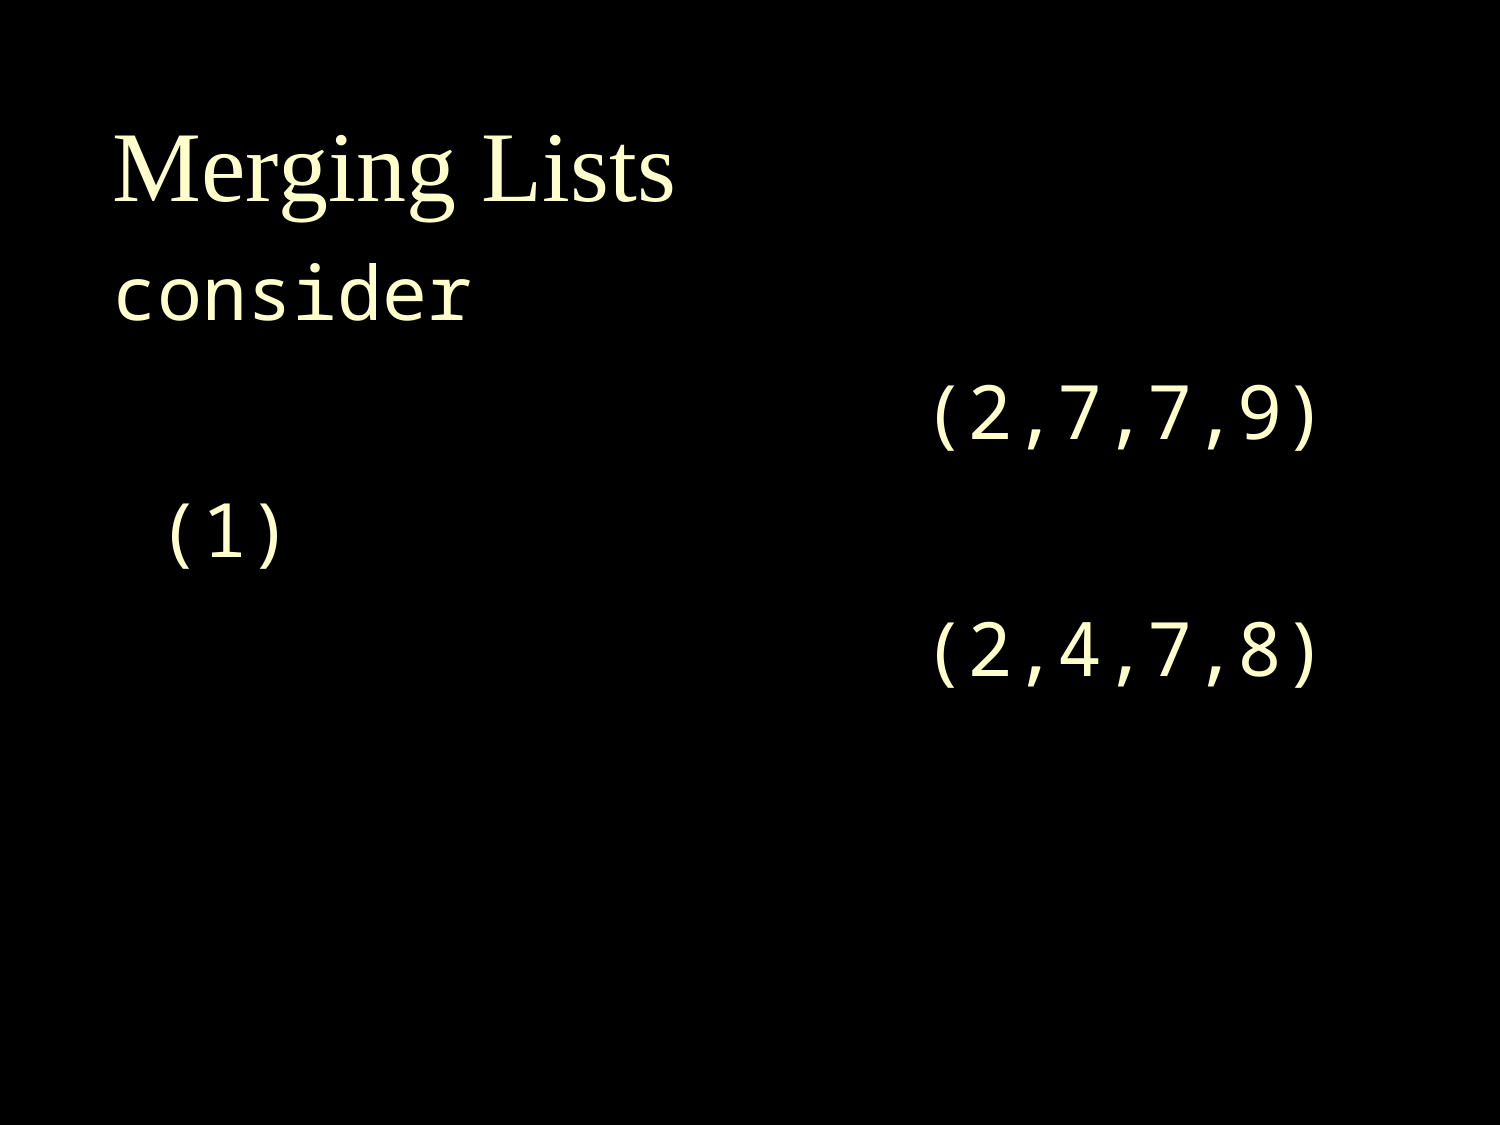

# Merging Lists
consider
 (2,7,7,9)
 (1)
 (2,4,7,8)